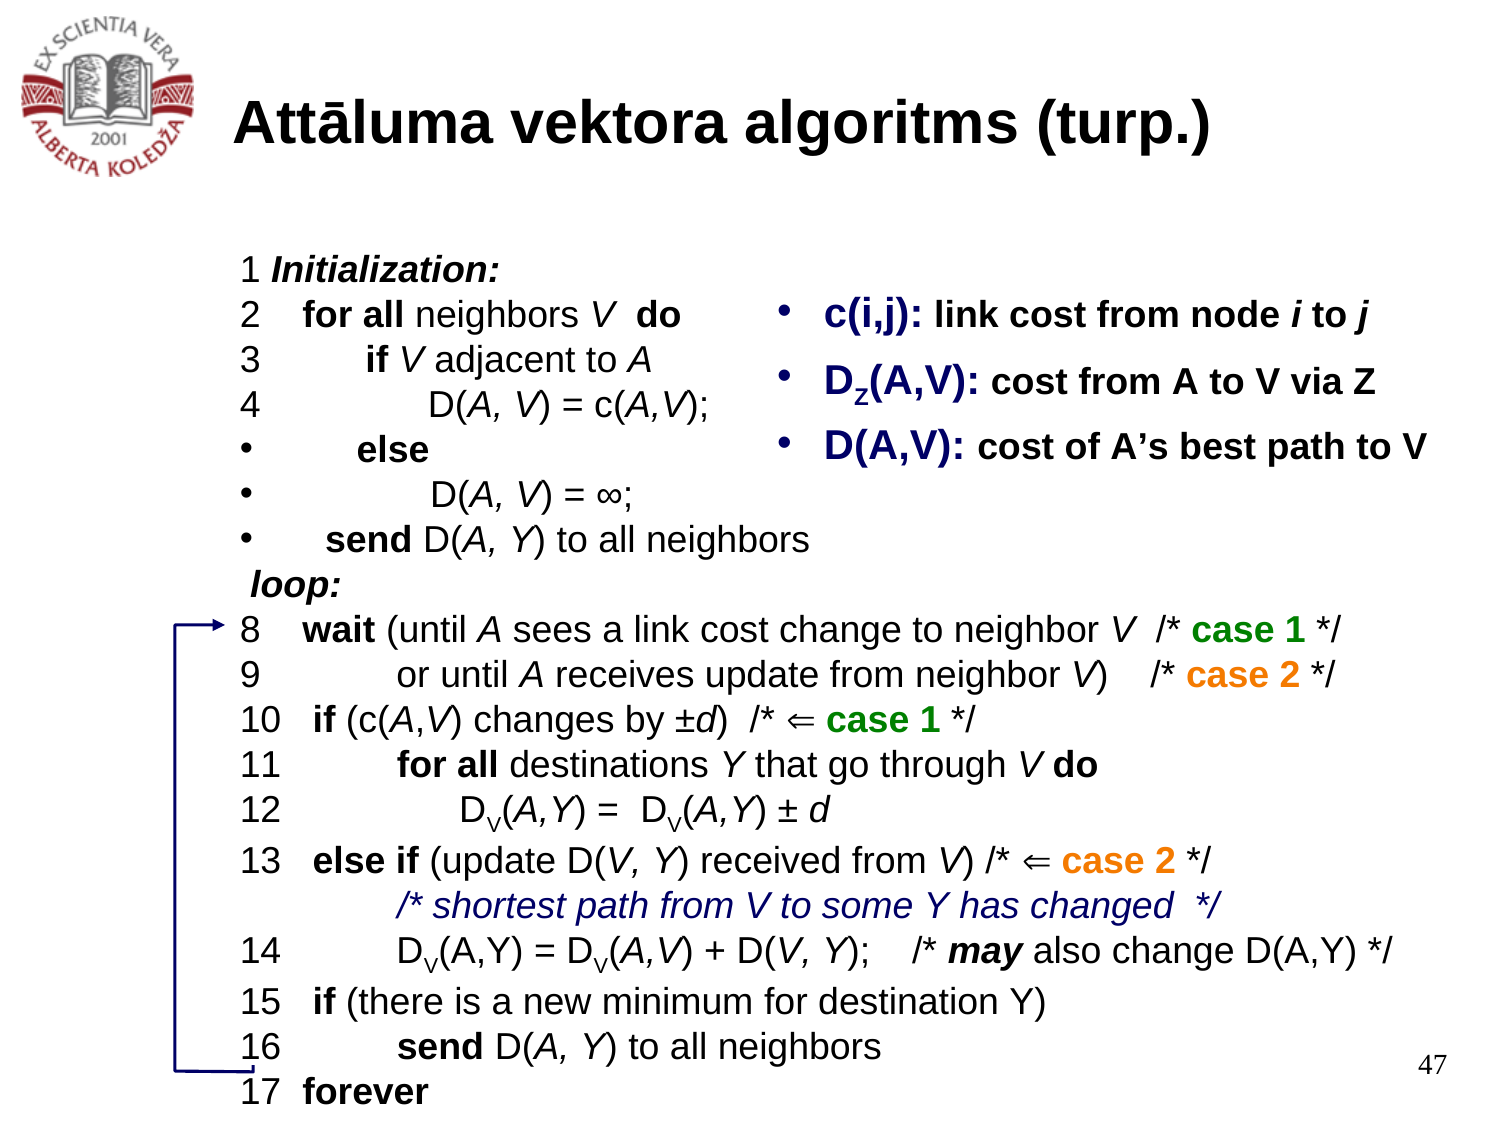

# Attāluma vektora algoritms (turp.)
1 Initialization:
2 for all neighbors V do
3 if V adjacent to A
4 D(A, V) = c(A,V);
 else
 D(A, V) = ∞;
 send D(A, Y) to all neighbors
 loop:
8 wait (until A sees a link cost change to neighbor V /* case 1 */
9 or until A receives update from neighbor V) /* case 2 */
10 if (c(A,V) changes by ±d) /*  case 1 */
11 for all destinations Y that go through V do
12 DV(A,Y) = DV(A,Y) ± d
13 else if (update D(V, Y) received from V) /*  case 2 */
 /* shortest path from V to some Y has changed */
14 DV(A,Y) = DV(A,V) + D(V, Y); /* may also change D(A,Y) */
15 if (there is a new minimum for destination Y)
16 send D(A, Y) to all neighbors
17 forever
c(i,j): link cost from node i to j
DZ(A,V): cost from A to V via Z
D(A,V): cost of A’s best path to V